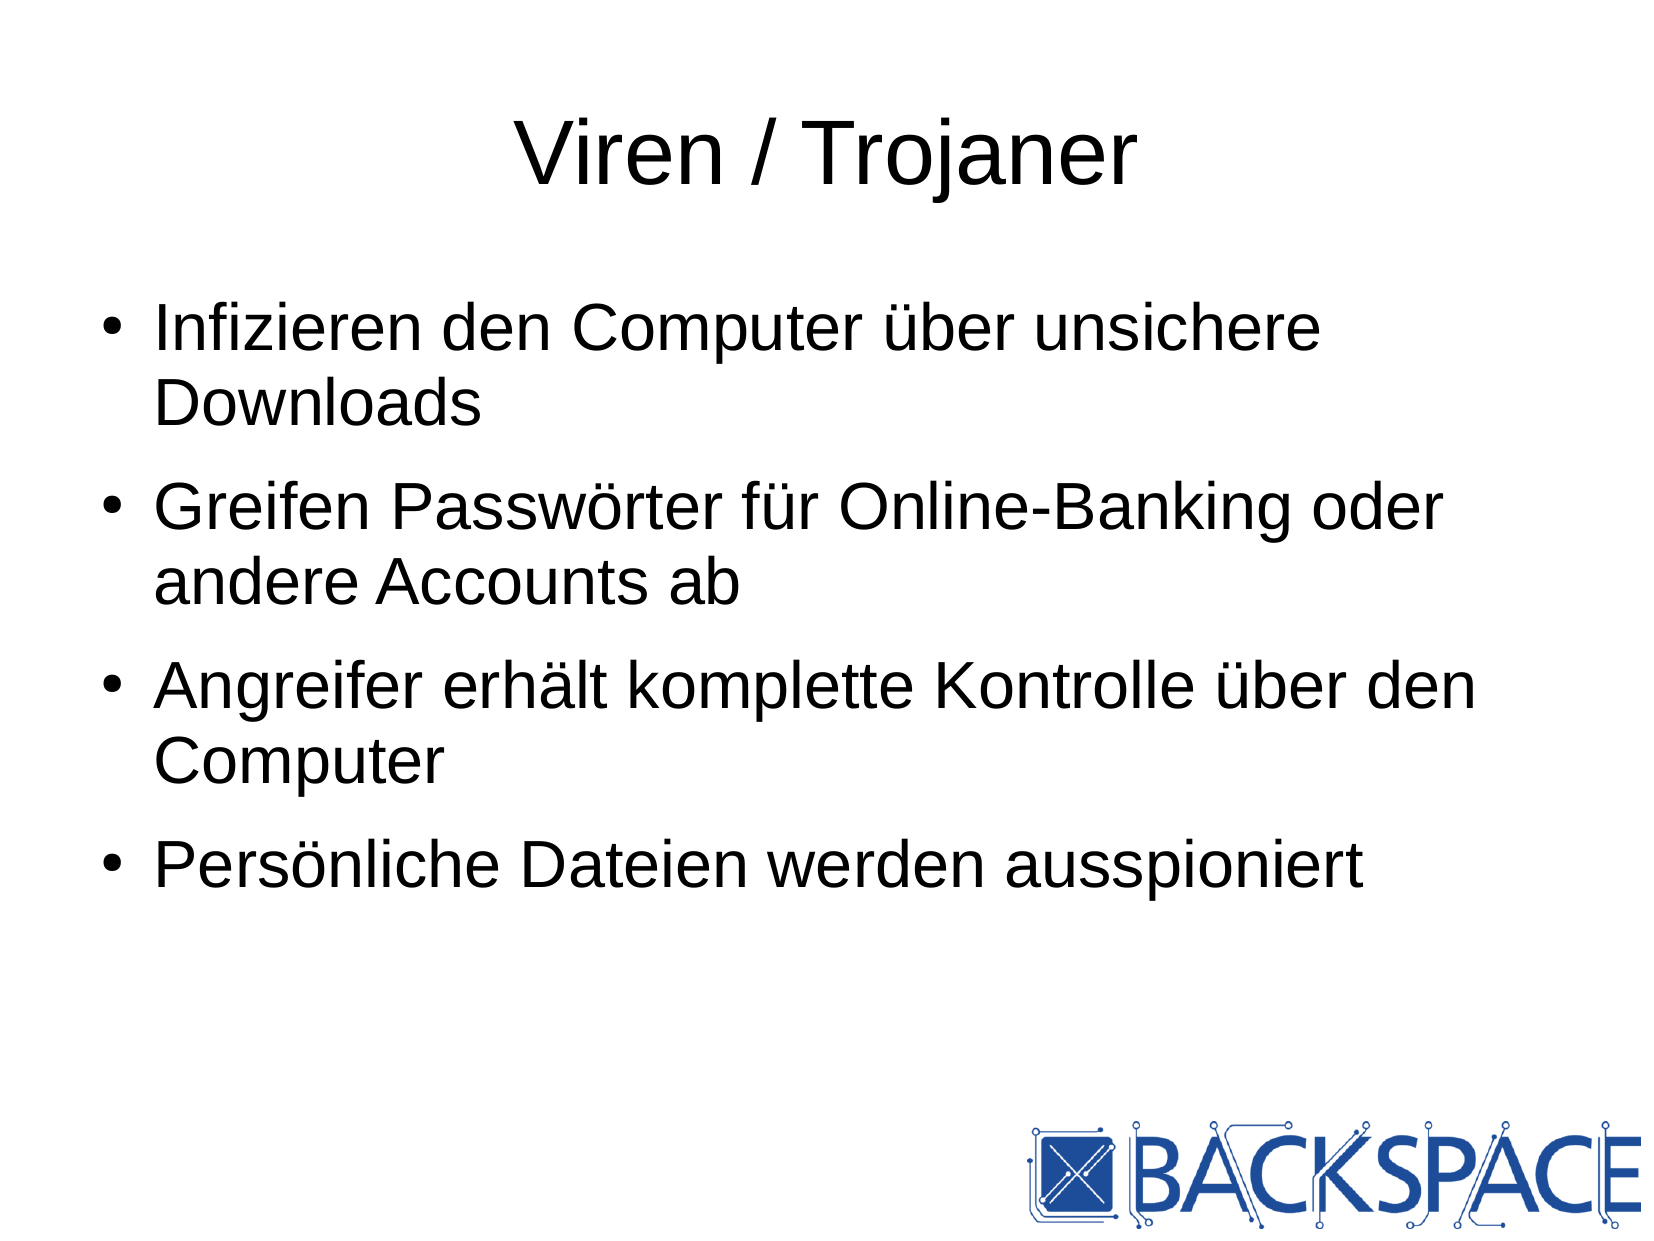

# Viren / Trojaner
Infizieren den Computer über unsichere Downloads
Greifen Passwörter für Online-Banking oder andere Accounts ab
Angreifer erhält komplette Kontrolle über den Computer
Persönliche Dateien werden ausspioniert